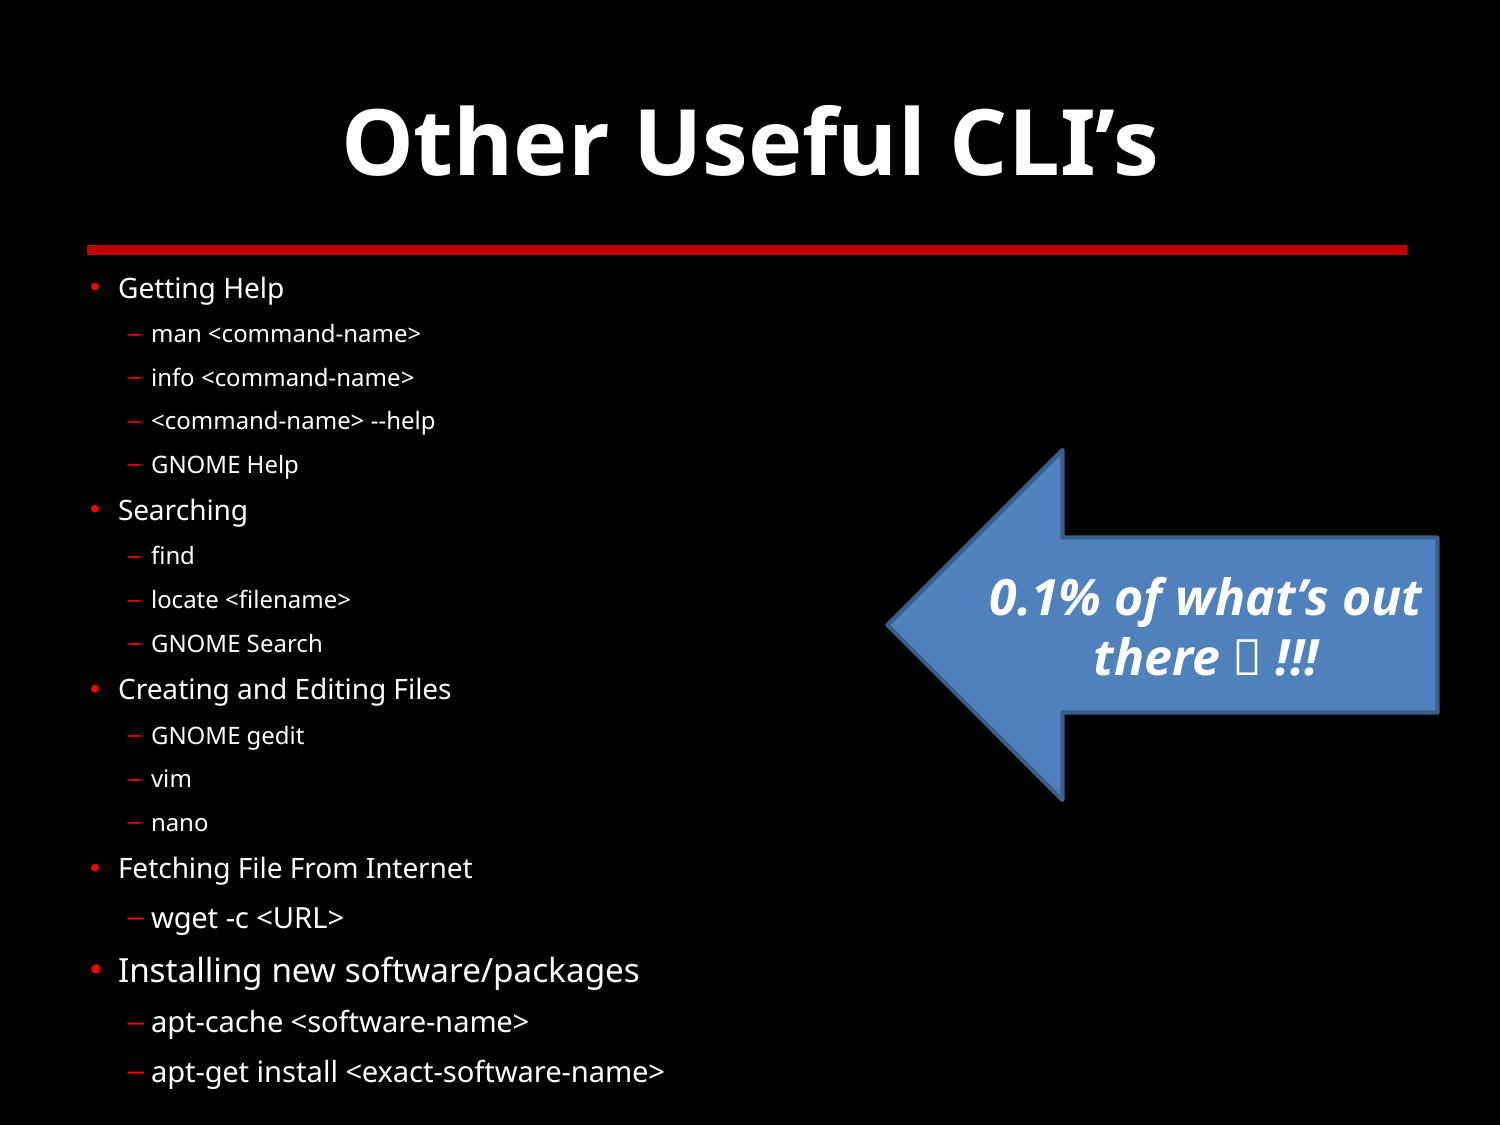

# Other Useful CLI’s
Getting Help
man <command-name>
info <command-name>
<command-name> --help
GNOME Help
Searching
find
locate <filename>
GNOME Search
Creating and Editing Files
GNOME gedit
vim
nano
Fetching File From Internet
wget -c <URL>
Installing new software/packages
apt-cache <software-name>
apt-get install <exact-software-name>
0.1% of what’s out there  !!!